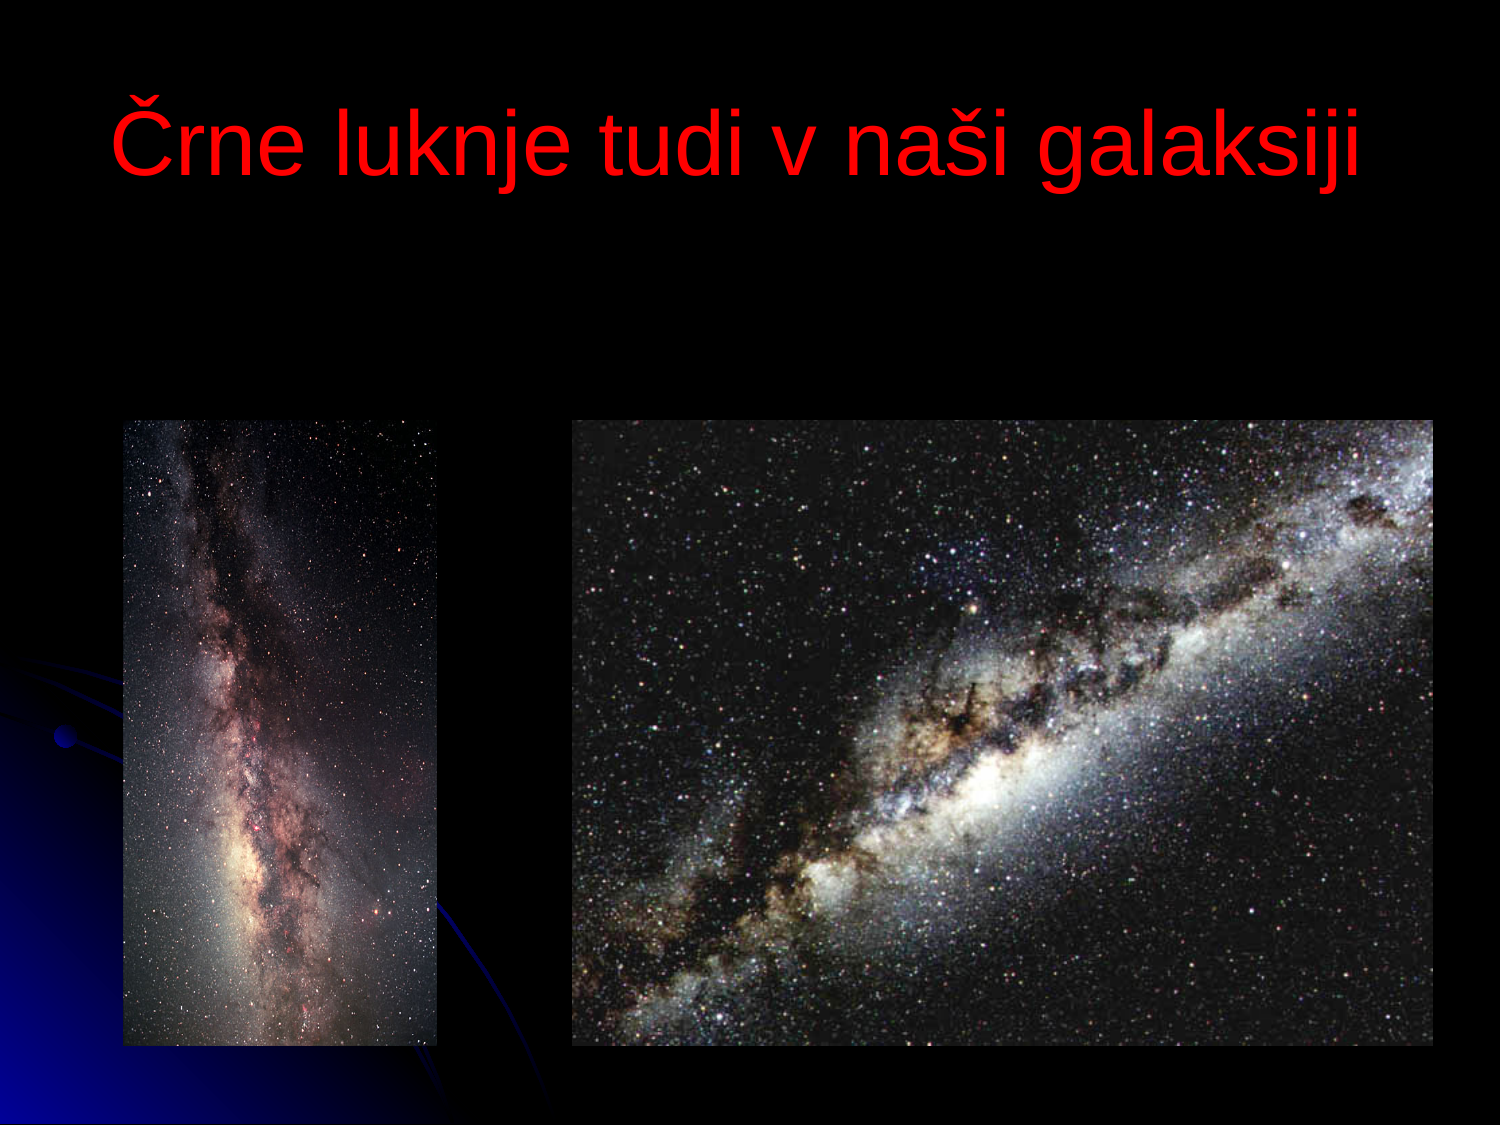

# Črne luknje tudi v naši galaksiji